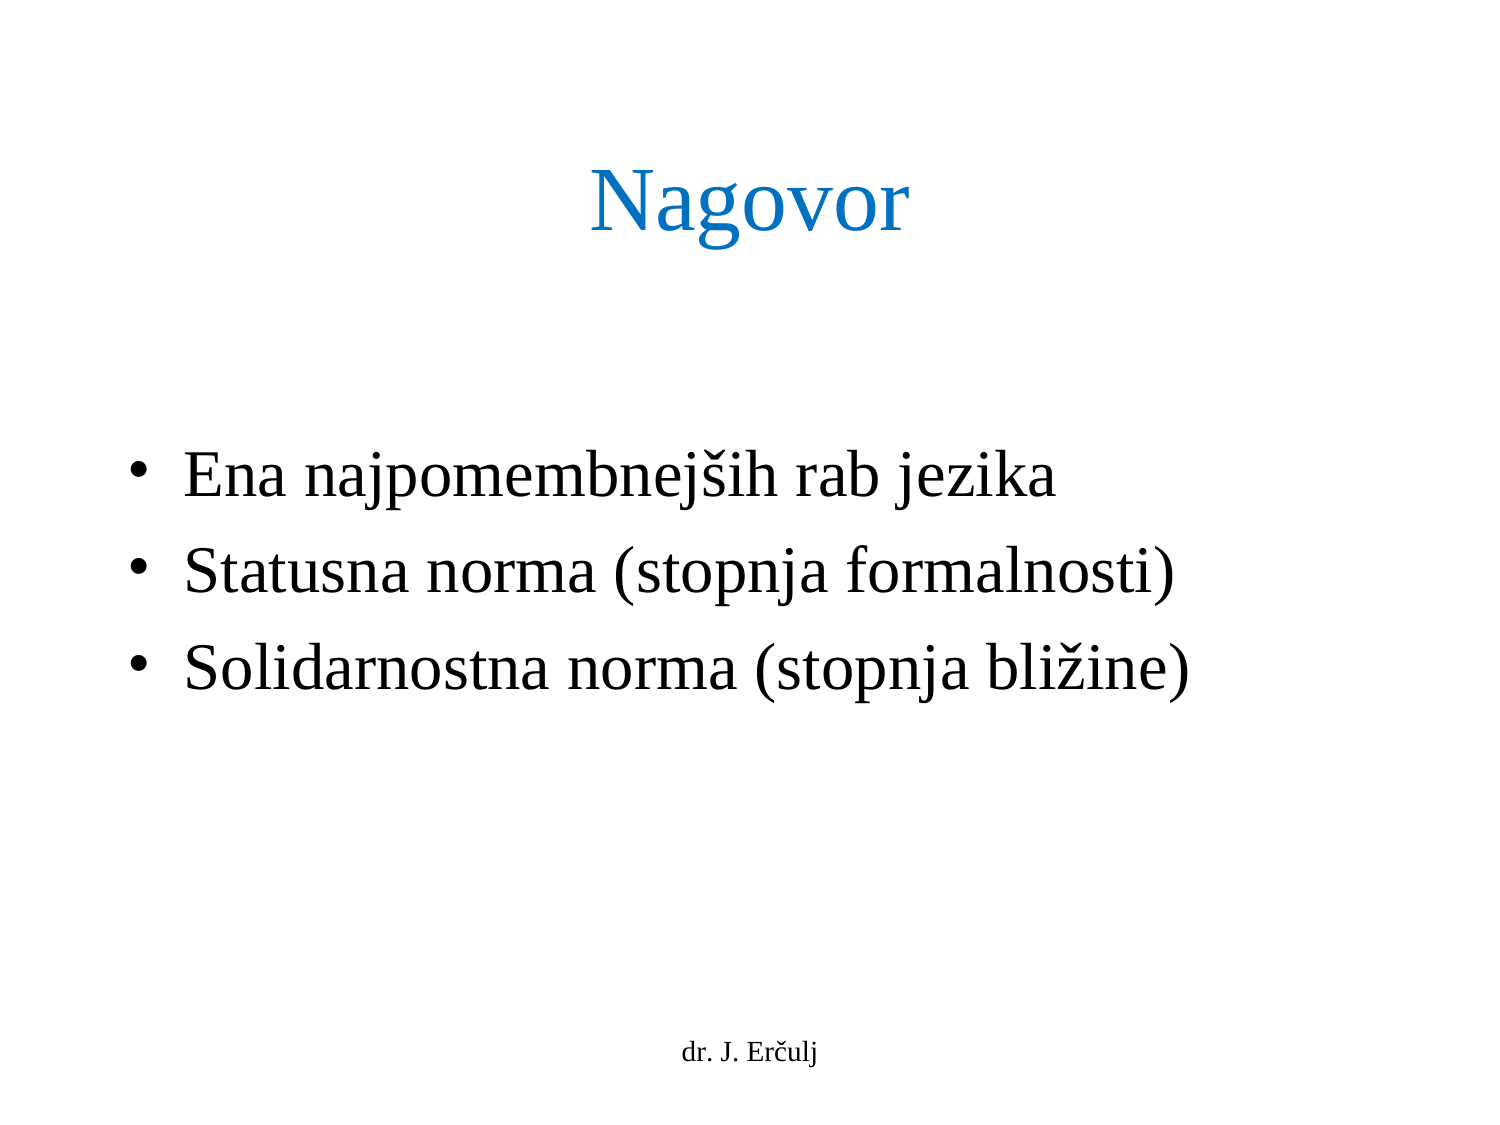

# Nagovor
Ena najpomembnejših rab jezika
Statusna norma (stopnja formalnosti)
Solidarnostna norma (stopnja bližine)
dr. J. Erčulj